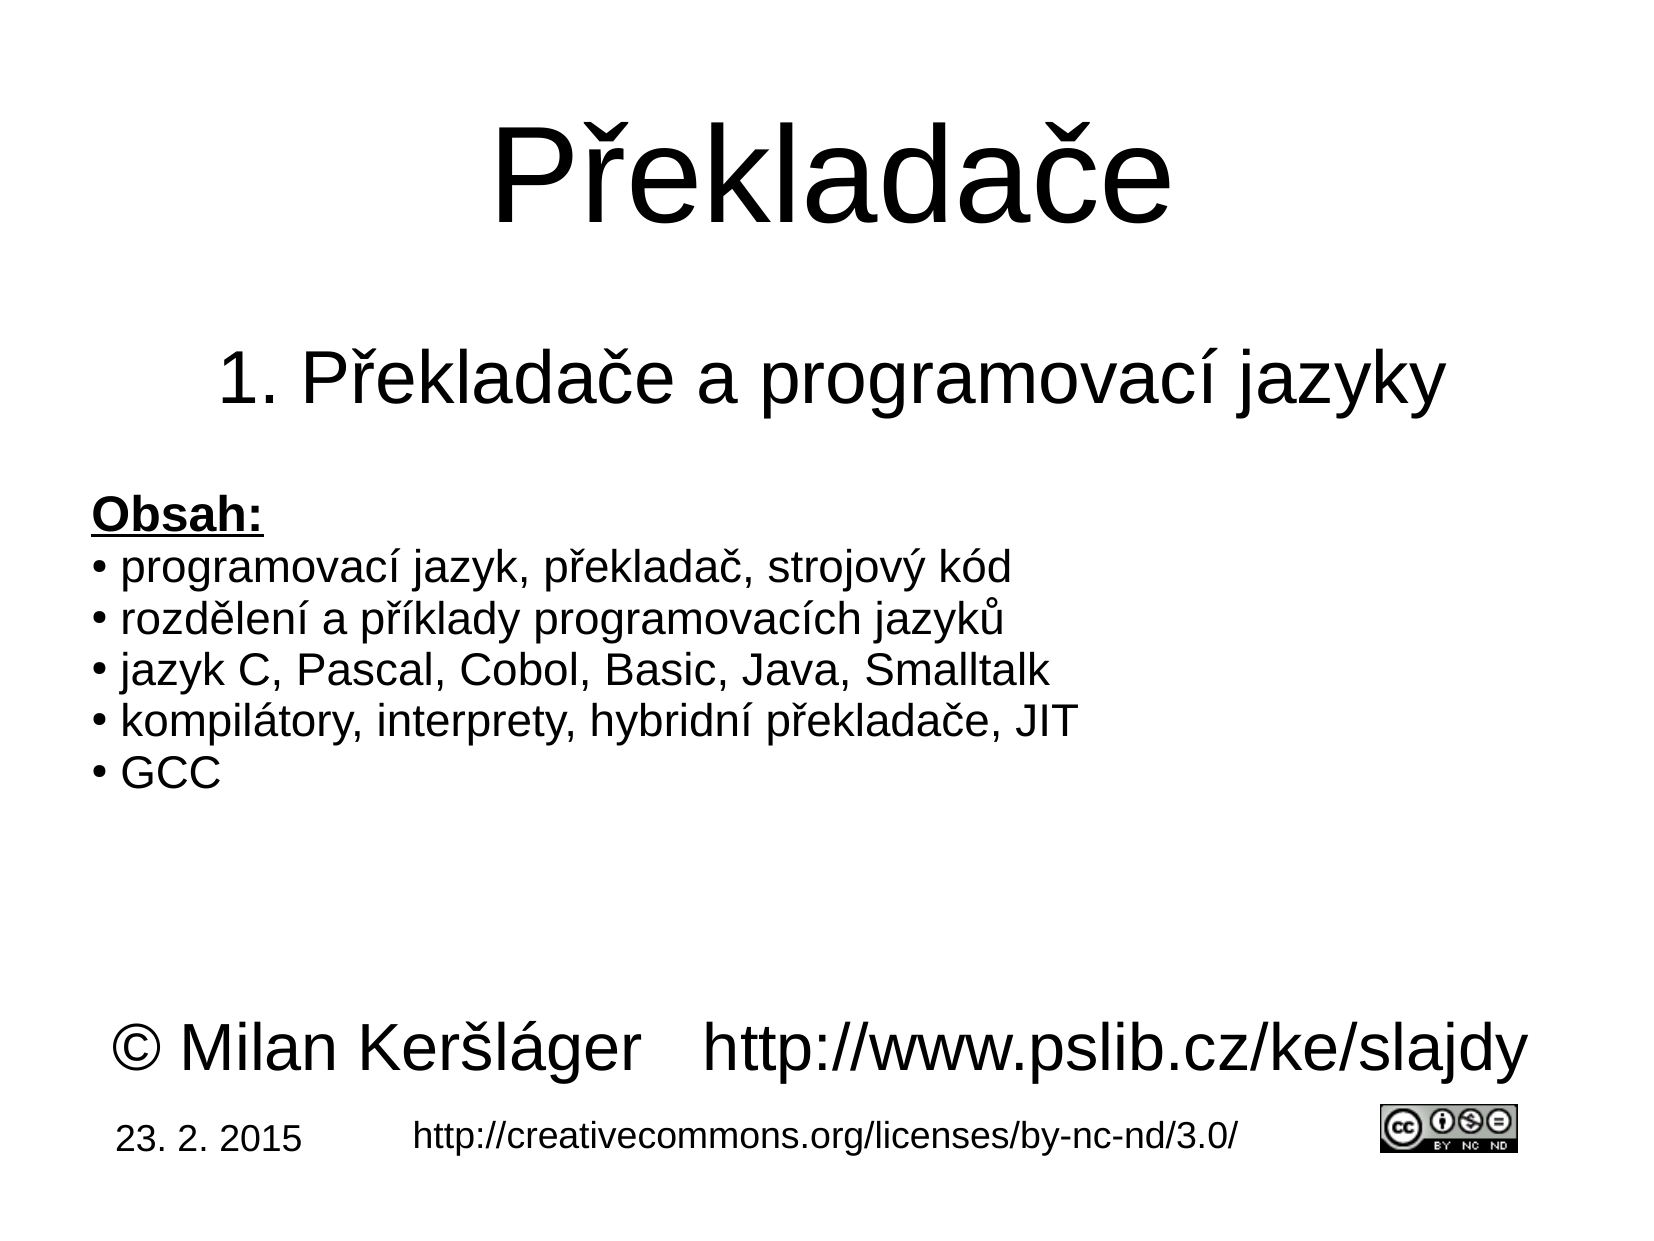

# Překladače 1. Překladače a programovací jazyky
Obsah:
 programovací jazyk, překladač, strojový kód
 rozdělení a příklady programovacích jazyků
 jazyk C, Pascal, Cobol, Basic, Java, Smalltalk
 kompilátory, interprety, hybridní překladače, JIT
 GCC
© Milan Keršláger	http://www.pslib.cz/ke/slajdy
http://creativecommons.org/licenses/by-nc-nd/3.0/
23. 2. 2015